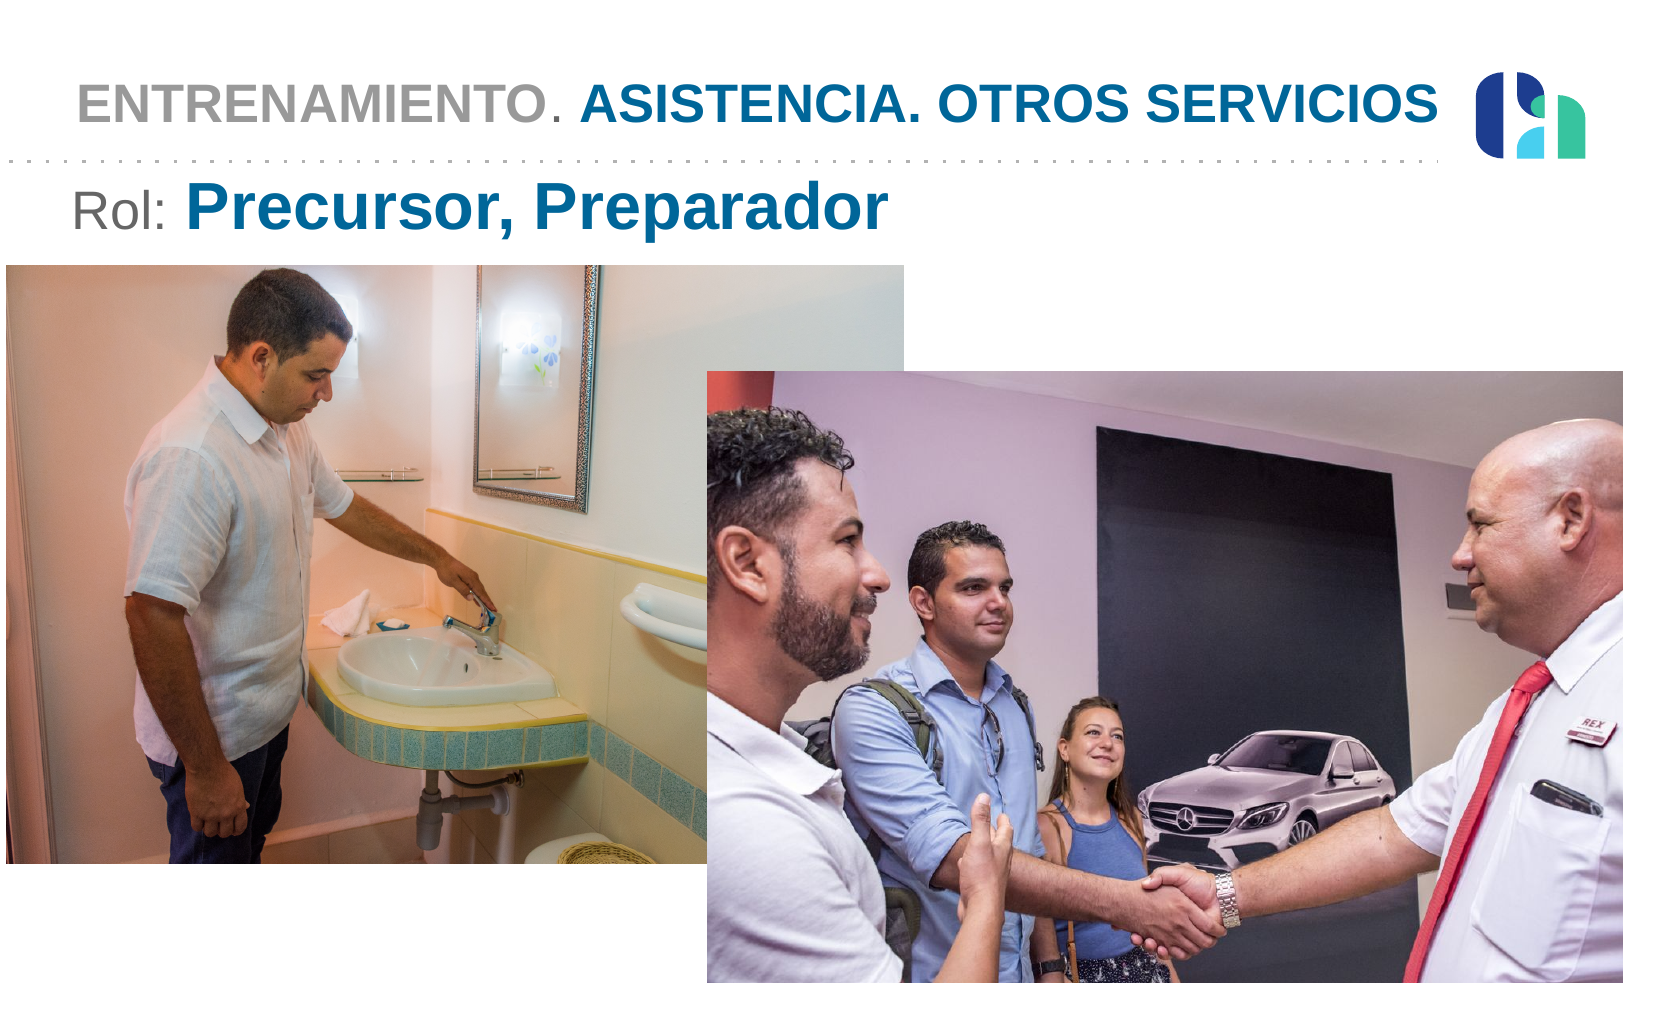

ENTRENAMIENTO. ASISTENCIA. OTROS SERVICIOS
Rol: Precursor, Preparador